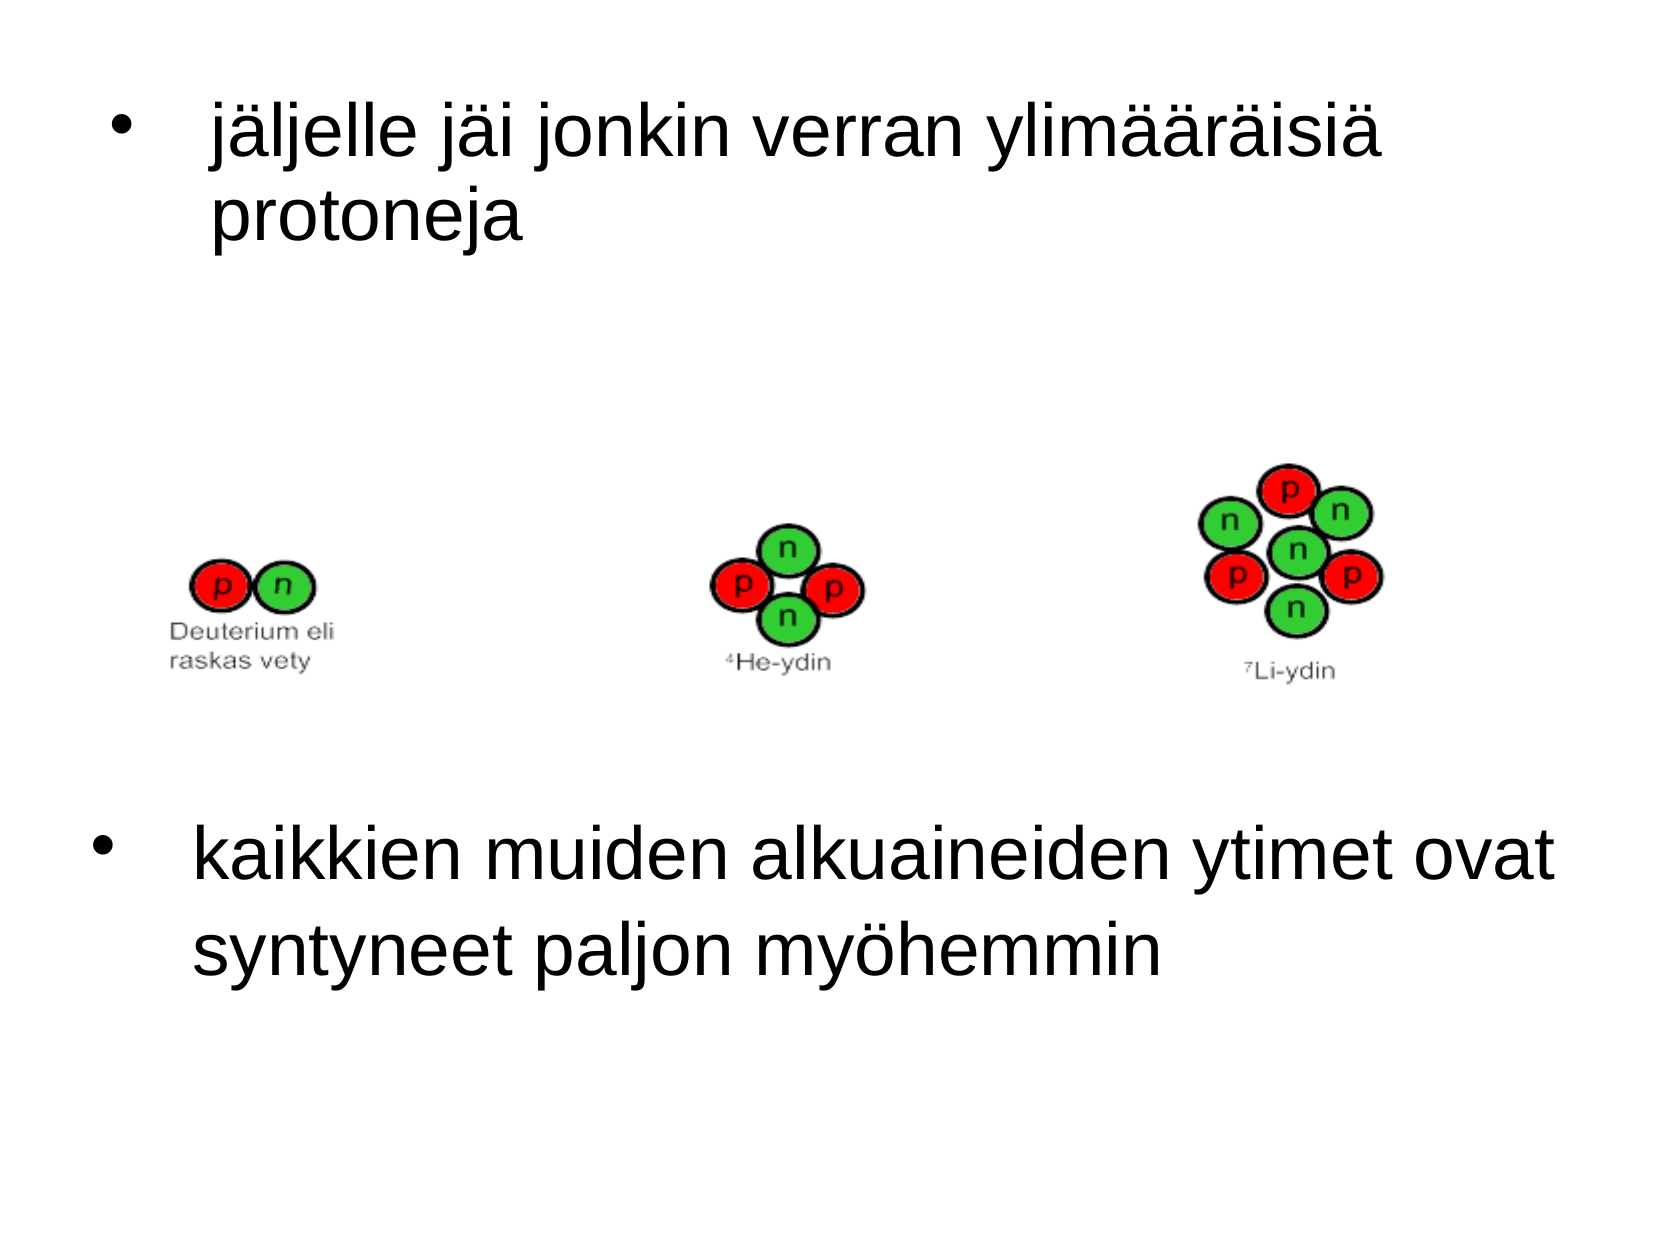

jäljelle jäi jonkin verran ylimääräisiä protoneja
kaikkien muiden alkuaineiden ytimet ovat syntyneet paljon myöhemmin